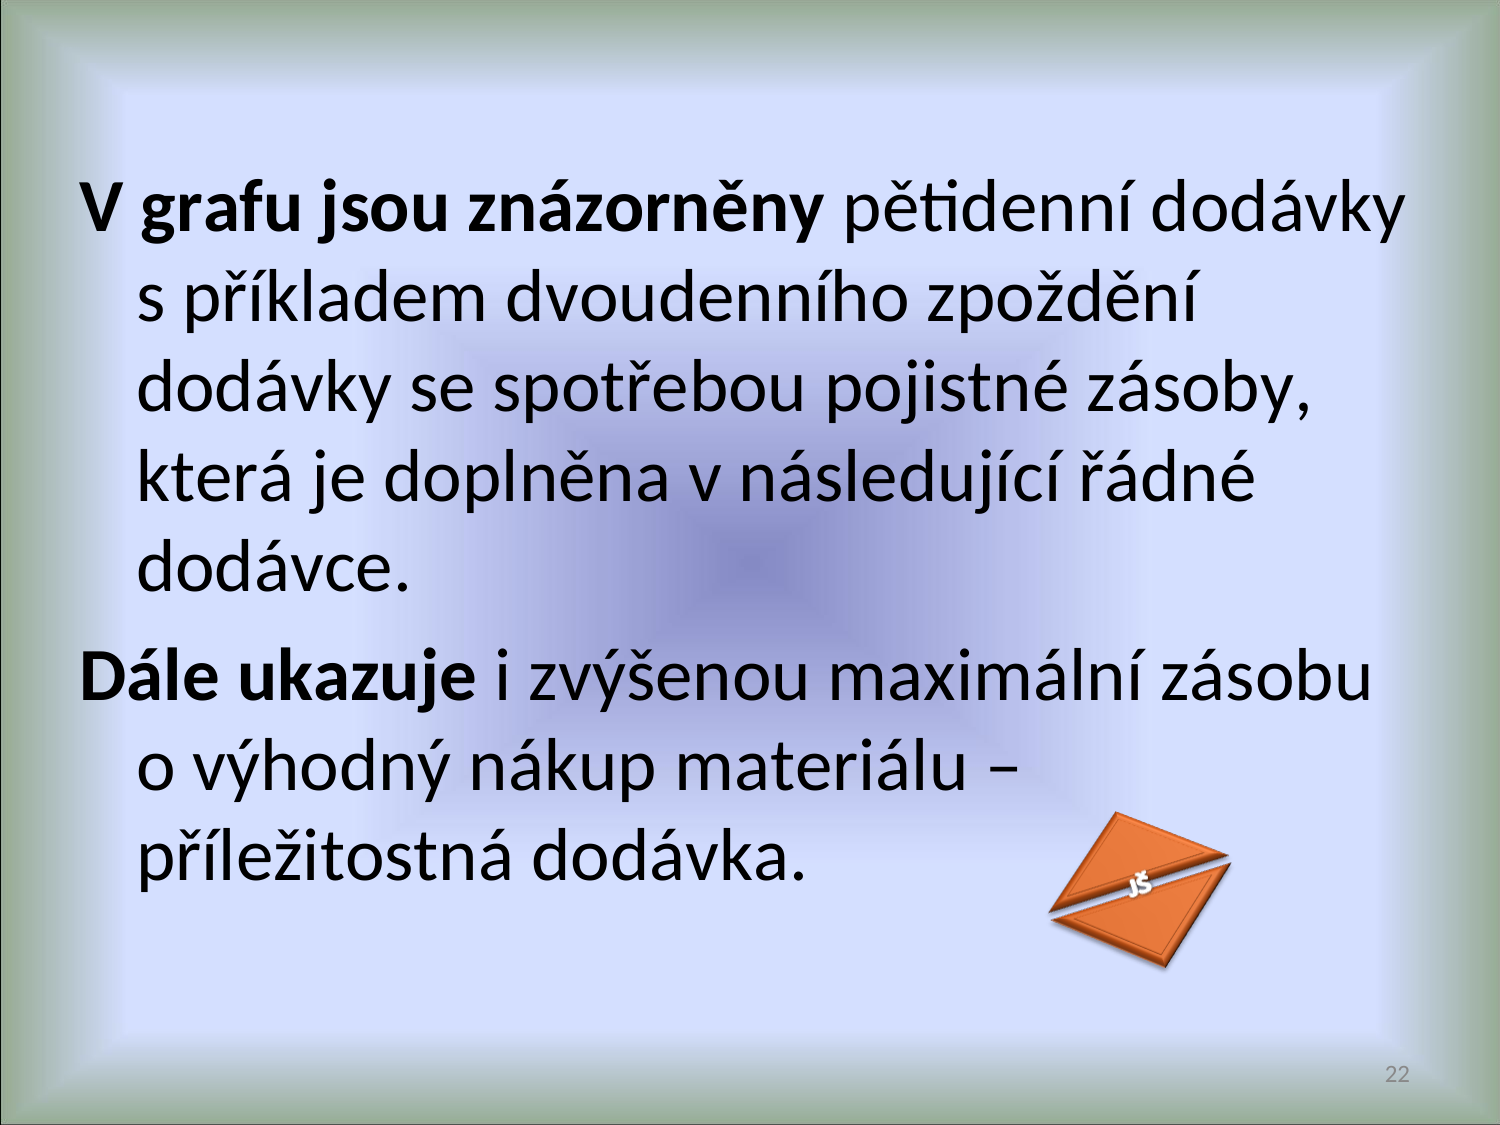

# V grafu jsou znázorněny pětidenní dodávky s příkladem dvoudenního zpoždění dodávky se spotřebou pojistné zásoby, která je doplněna v následující řádné dodávce.
Dále ukazuje i zvýšenou maximální zásobu o výhodný nákup materiálu – příležitostná dodávka.